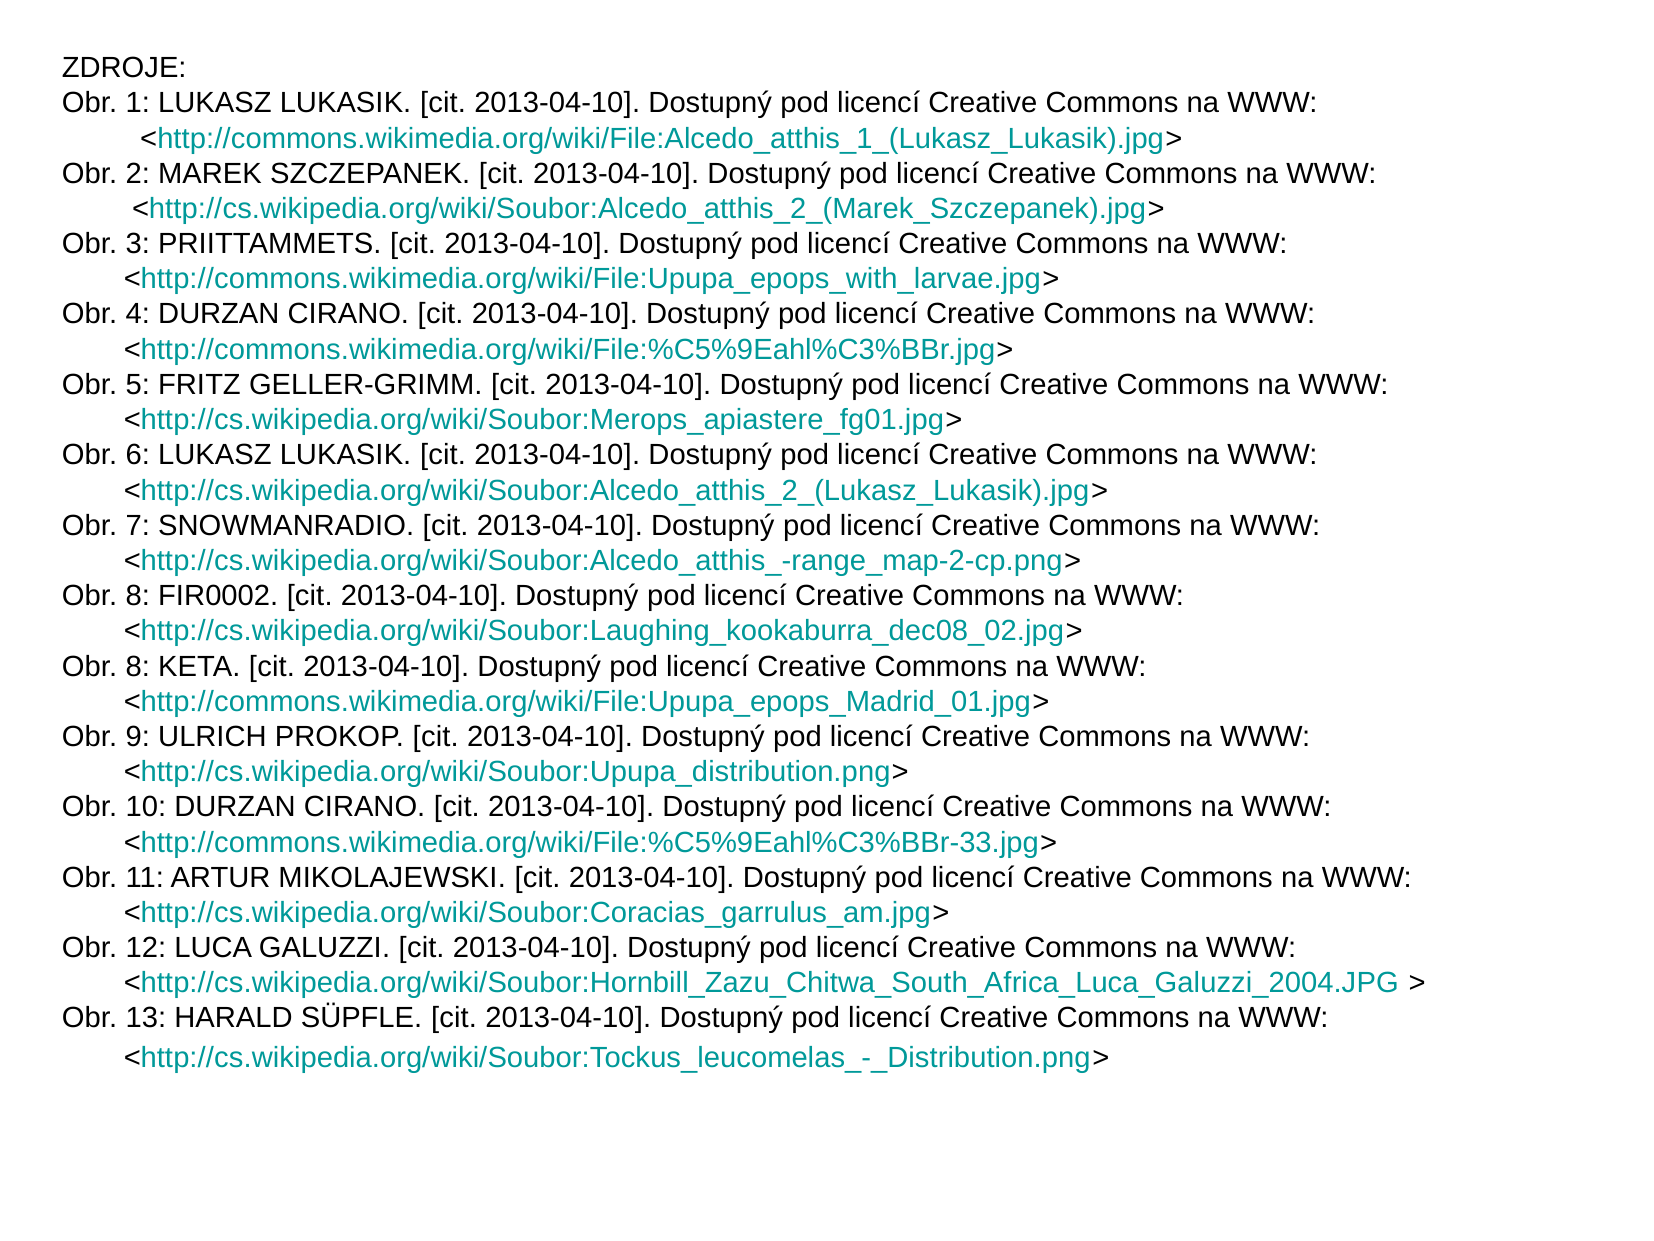

# ZDROJE:
Obr. 1: LUKASZ LUKASIK. [cit. 2013-04-10]. Dostupný pod licencí Creative Commons na WWW:
	 <http://commons.wikimedia.org/wiki/File:Alcedo_atthis_1_(Lukasz_Lukasik).jpg>
Obr. 2: MAREK SZCZEPANEK. [cit. 2013-04-10]. Dostupný pod licencí Creative Commons na WWW:
	 <http://cs.wikipedia.org/wiki/Soubor:Alcedo_atthis_2_(Marek_Szczepanek).jpg>
Obr. 3: PRIITTAMMETS. [cit. 2013-04-10]. Dostupný pod licencí Creative Commons na WWW:
	<http://commons.wikimedia.org/wiki/File:Upupa_epops_with_larvae.jpg>
Obr. 4: DURZAN CIRANO. [cit. 2013-04-10]. Dostupný pod licencí Creative Commons na WWW:
	<http://commons.wikimedia.org/wiki/File:%C5%9Eahl%C3%BBr.jpg>
Obr. 5: FRITZ GELLER-GRIMM. [cit. 2013-04-10]. Dostupný pod licencí Creative Commons na WWW:
	<http://cs.wikipedia.org/wiki/Soubor:Merops_apiastere_fg01.jpg>
Obr. 6: LUKASZ LUKASIK. [cit. 2013-04-10]. Dostupný pod licencí Creative Commons na WWW:
	<http://cs.wikipedia.org/wiki/Soubor:Alcedo_atthis_2_(Lukasz_Lukasik).jpg>
Obr. 7: SNOWMANRADIO. [cit. 2013-04-10]. Dostupný pod licencí Creative Commons na WWW:
	<http://cs.wikipedia.org/wiki/Soubor:Alcedo_atthis_-range_map-2-cp.png>
Obr. 8: FIR0002. [cit. 2013-04-10]. Dostupný pod licencí Creative Commons na WWW:
	<http://cs.wikipedia.org/wiki/Soubor:Laughing_kookaburra_dec08_02.jpg>
Obr. 8: KETA. [cit. 2013-04-10]. Dostupný pod licencí Creative Commons na WWW:
 	<http://commons.wikimedia.org/wiki/File:Upupa_epops_Madrid_01.jpg>
Obr. 9: ULRICH PROKOP. [cit. 2013-04-10]. Dostupný pod licencí Creative Commons na WWW:
	<http://cs.wikipedia.org/wiki/Soubor:Upupa_distribution.png>
Obr. 10: DURZAN CIRANO. [cit. 2013-04-10]. Dostupný pod licencí Creative Commons na WWW:
	<http://commons.wikimedia.org/wiki/File:%C5%9Eahl%C3%BBr-33.jpg>
Obr. 11: ARTUR MIKOLAJEWSKI. [cit. 2013-04-10]. Dostupný pod licencí Creative Commons na WWW:
	<http://cs.wikipedia.org/wiki/Soubor:Coracias_garrulus_am.jpg>
Obr. 12: LUCA GALUZZI. [cit. 2013-04-10]. Dostupný pod licencí Creative Commons na WWW:
	<http://cs.wikipedia.org/wiki/Soubor:Hornbill_Zazu_Chitwa_South_Africa_Luca_Galuzzi_2004.JPG >
Obr. 13: HARALD SÜPFLE. [cit. 2013-04-10]. Dostupný pod licencí Creative Commons na WWW:
	<http://cs.wikipedia.org/wiki/Soubor:Tockus_leucomelas_-_Distribution.png>